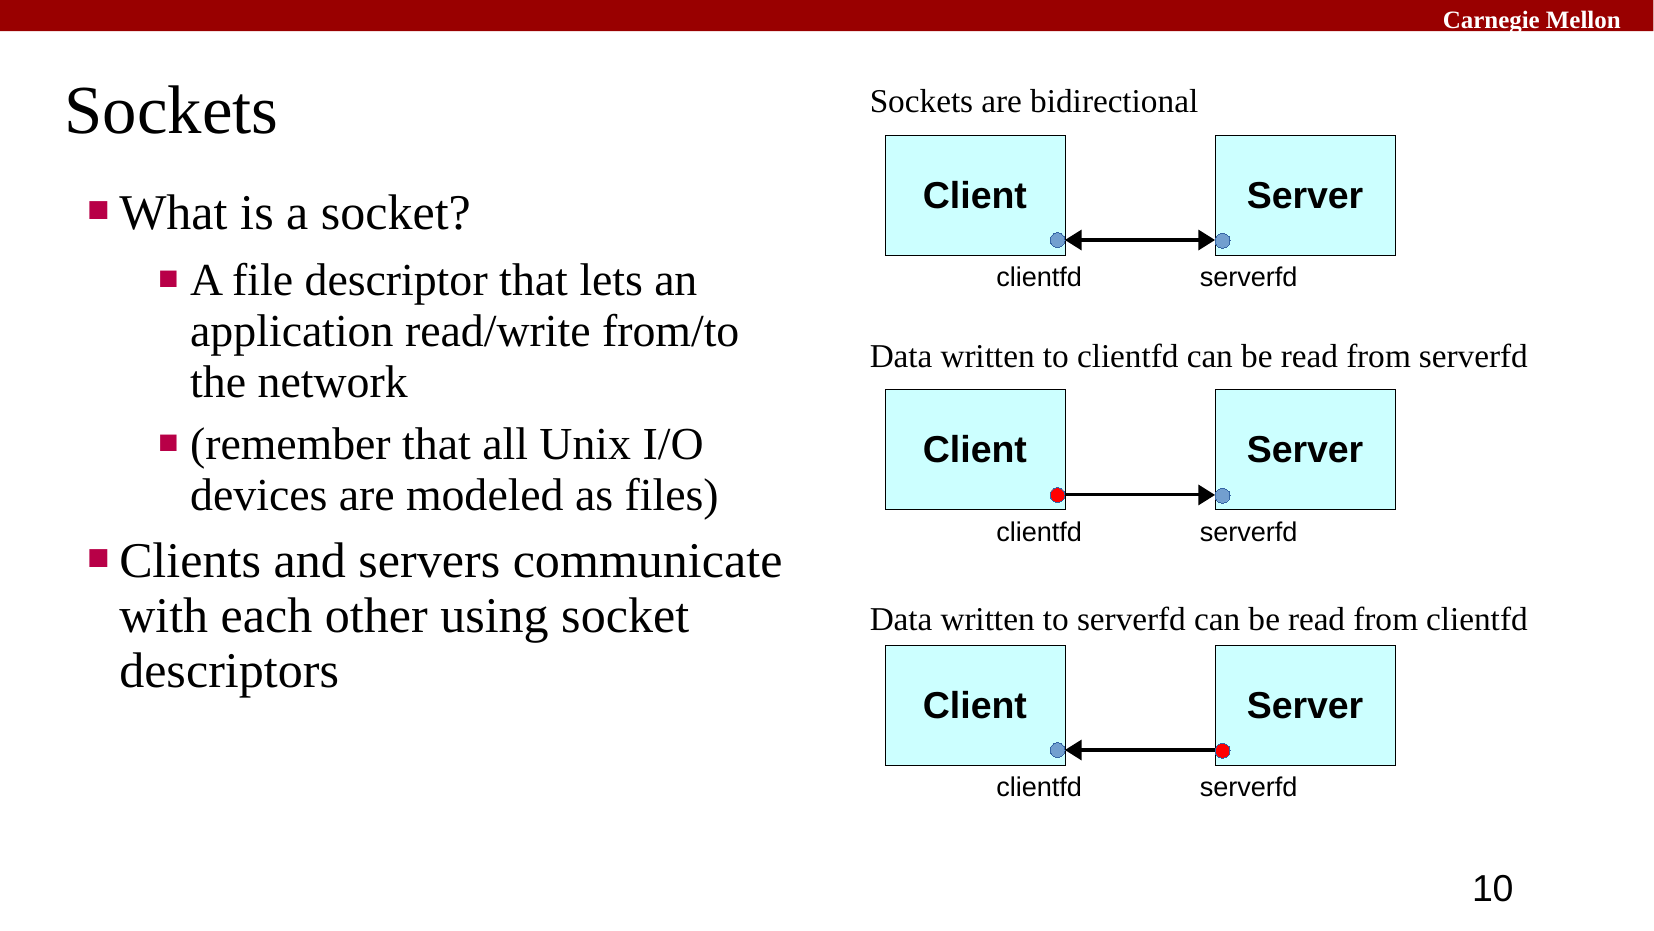

# Sockets
Sockets are bidirectional
Client
Server
What is a socket?
A file descriptor that lets an application read/write from/to the network
(remember that all Unix I/O devices are modeled as files)
Clients and servers communicate with each other using socket descriptors
clientfd
serverfd
Data written to clientfd can be read from serverfd
Client
Server
clientfd
serverfd
Data written to serverfd can be read from clientfd
Client
Server
clientfd
serverfd